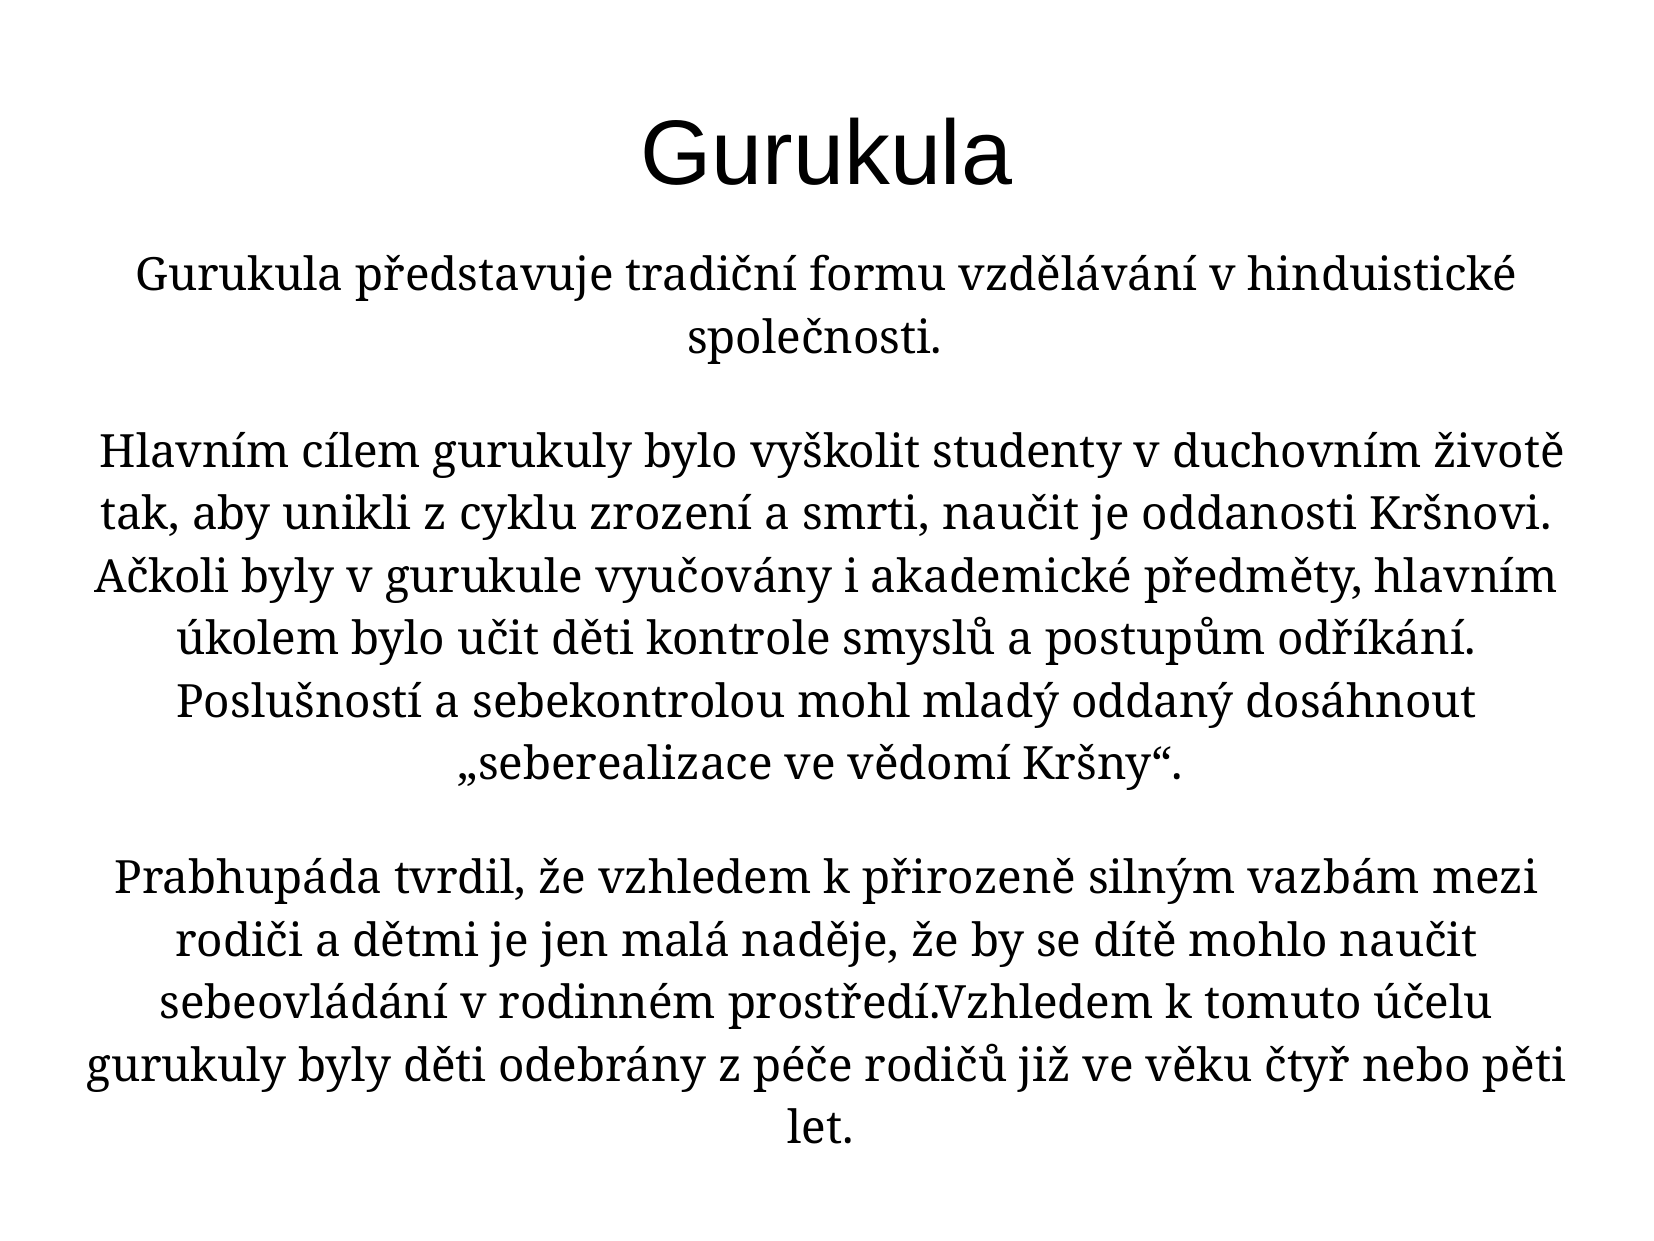

# Gurukula
Gurukula představuje tradiční formu vzdělávání v hinduistické společnosti.
 Hlavním cílem gurukuly bylo vyškolit studenty v duchovním životě tak, aby unikli z cyklu zrození a smrti, naučit je oddanosti Kršnovi. Ačkoli byly v gurukule vyučovány i akademické předměty, hlavním úkolem bylo učit děti kontrole smyslů a postupům odříkání. Poslušností a sebekontrolou mohl mladý oddaný dosáhnout „seberealizace ve vědomí Kršny“.
Prabhupáda tvrdil, že vzhledem k přirozeně silným vazbám mezi rodiči a dětmi je jen malá naděje, že by se dítě mohlo naučit sebeovládání v rodinném prostředí.Vzhledem k tomuto účelu gurukuly byly děti odebrány z péče rodičů již ve věku čtyř nebo pěti let.